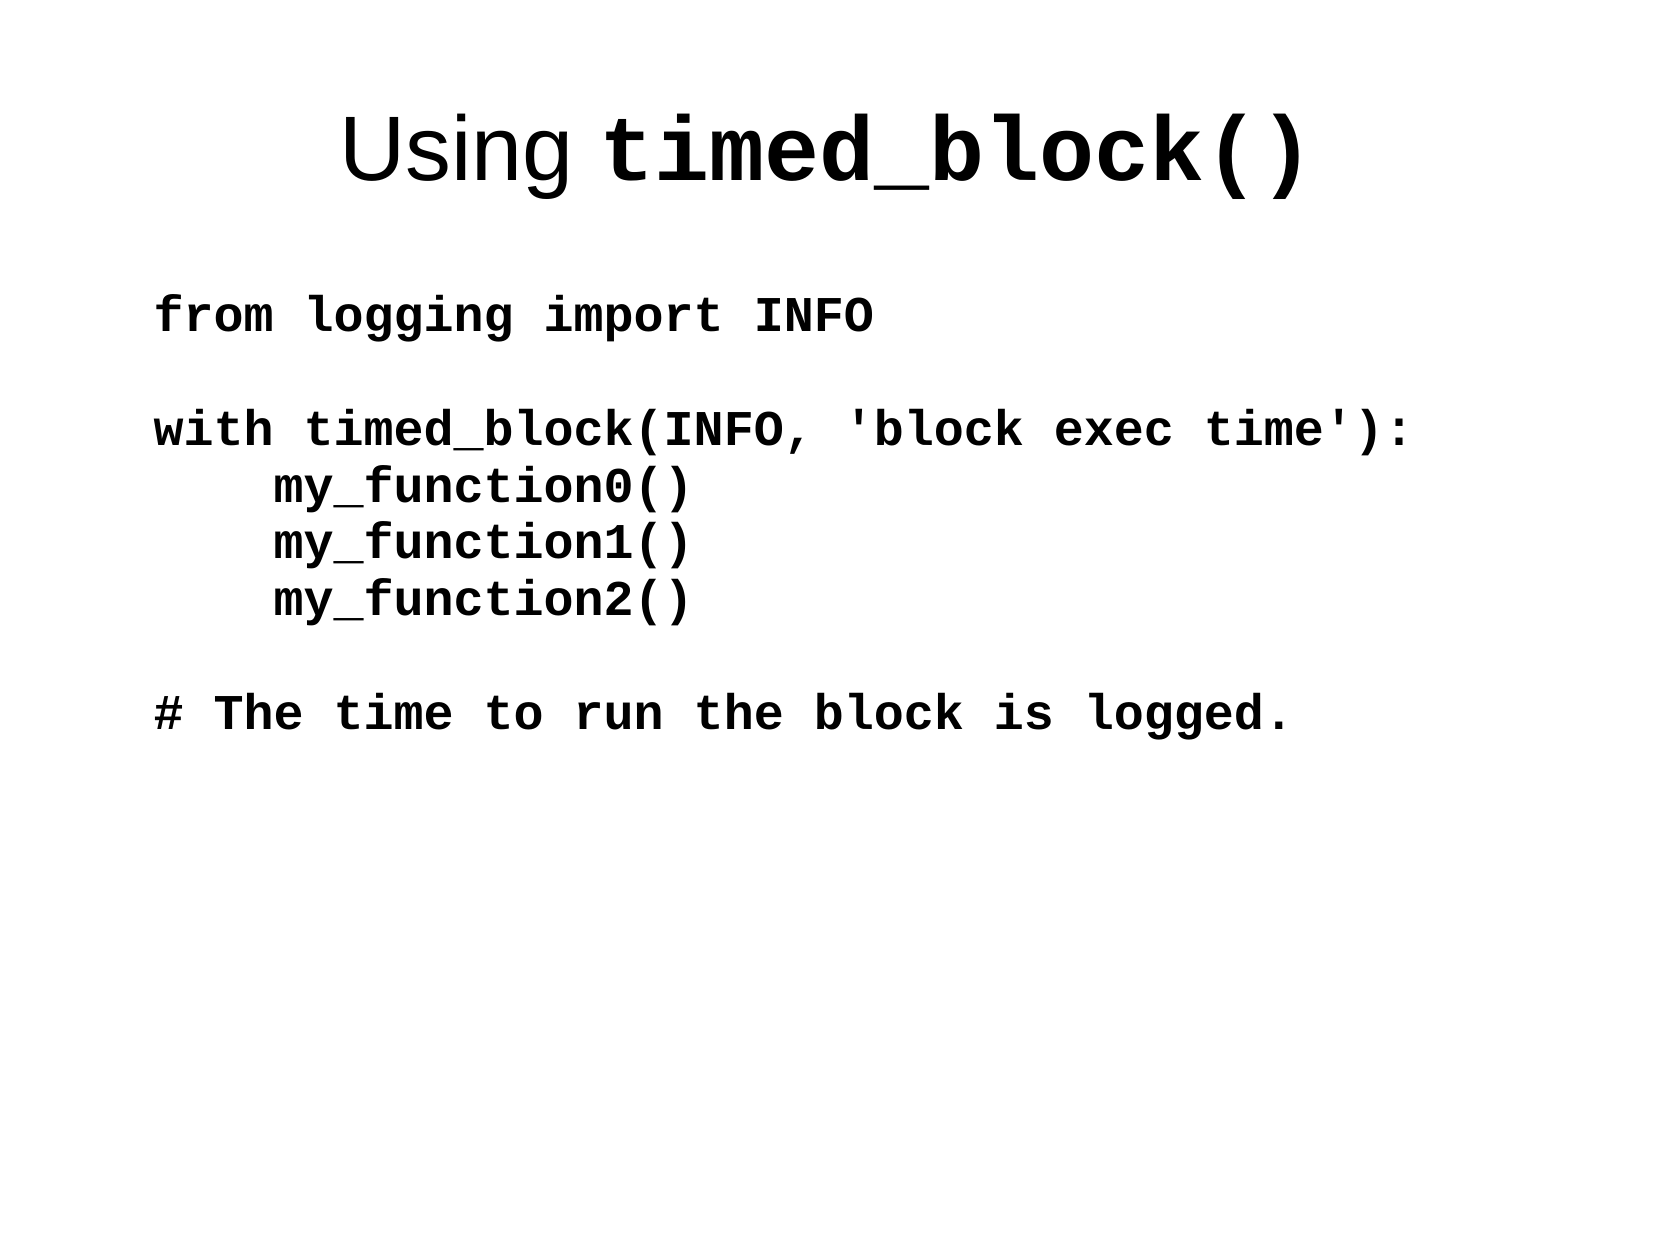

# Using timed_block()
from logging import INFO
with timed_block(INFO, 'block exec time'):
 my_function0()
 my_function1()
 my_function2()
# The time to run the block is logged.